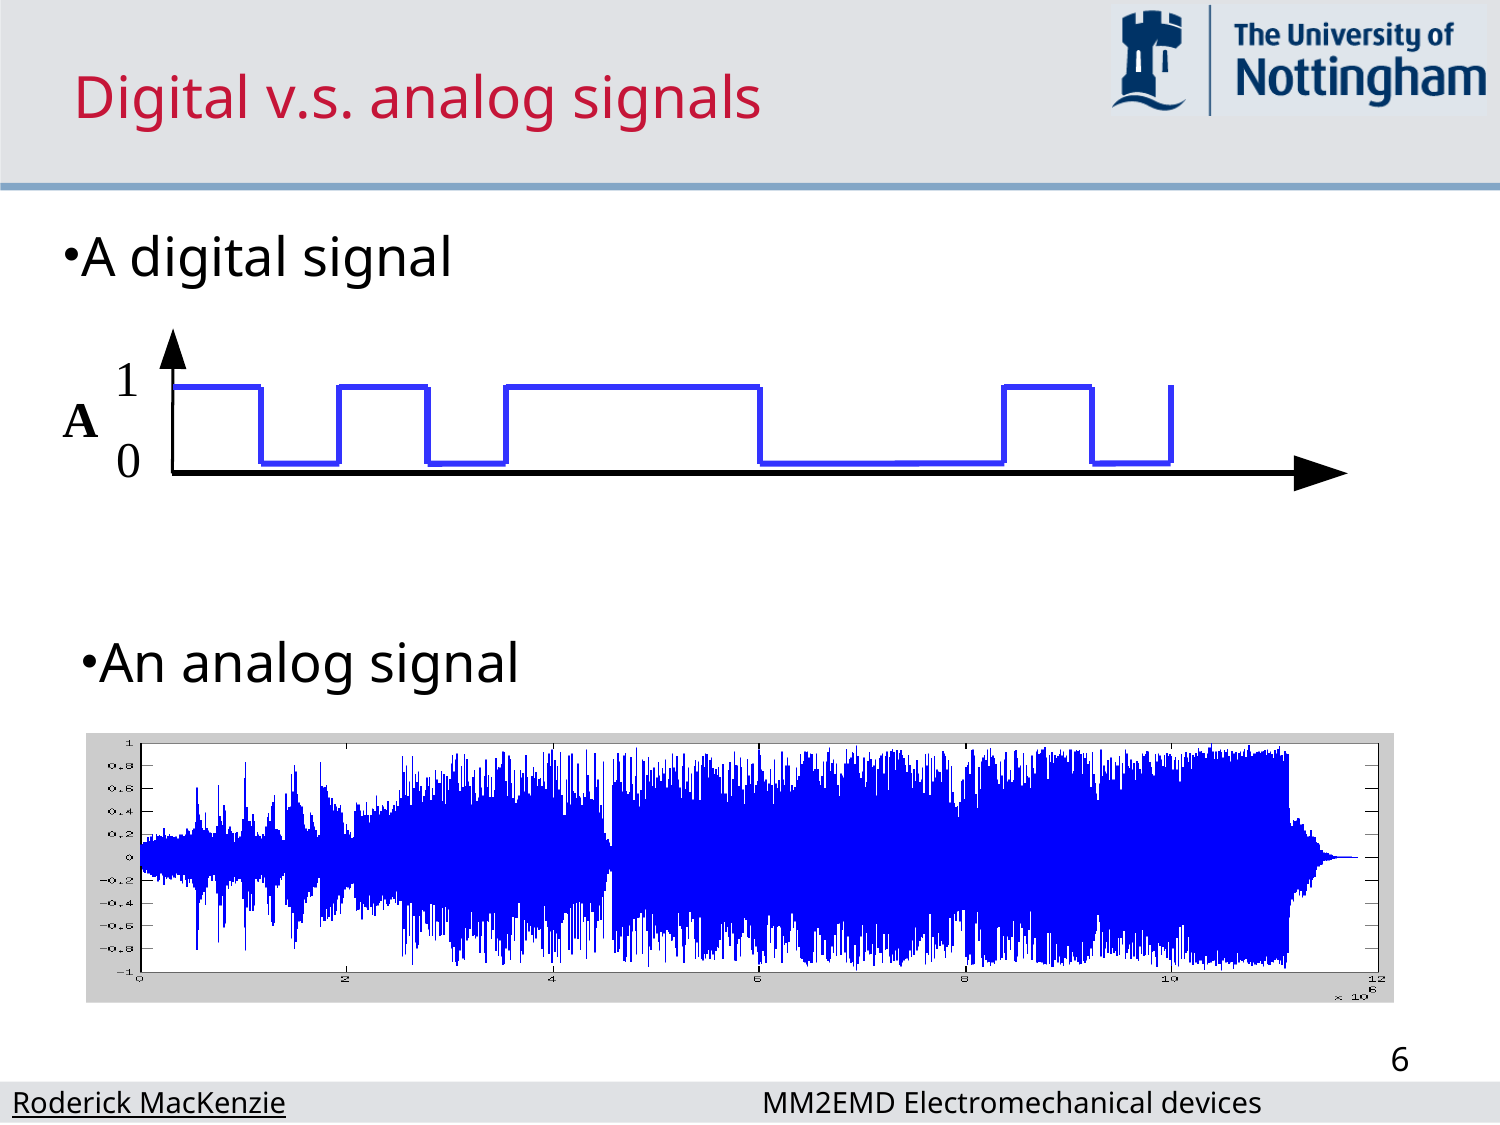

# Digital v.s. analog signals
A digital signal
1
A
0
An analog signal